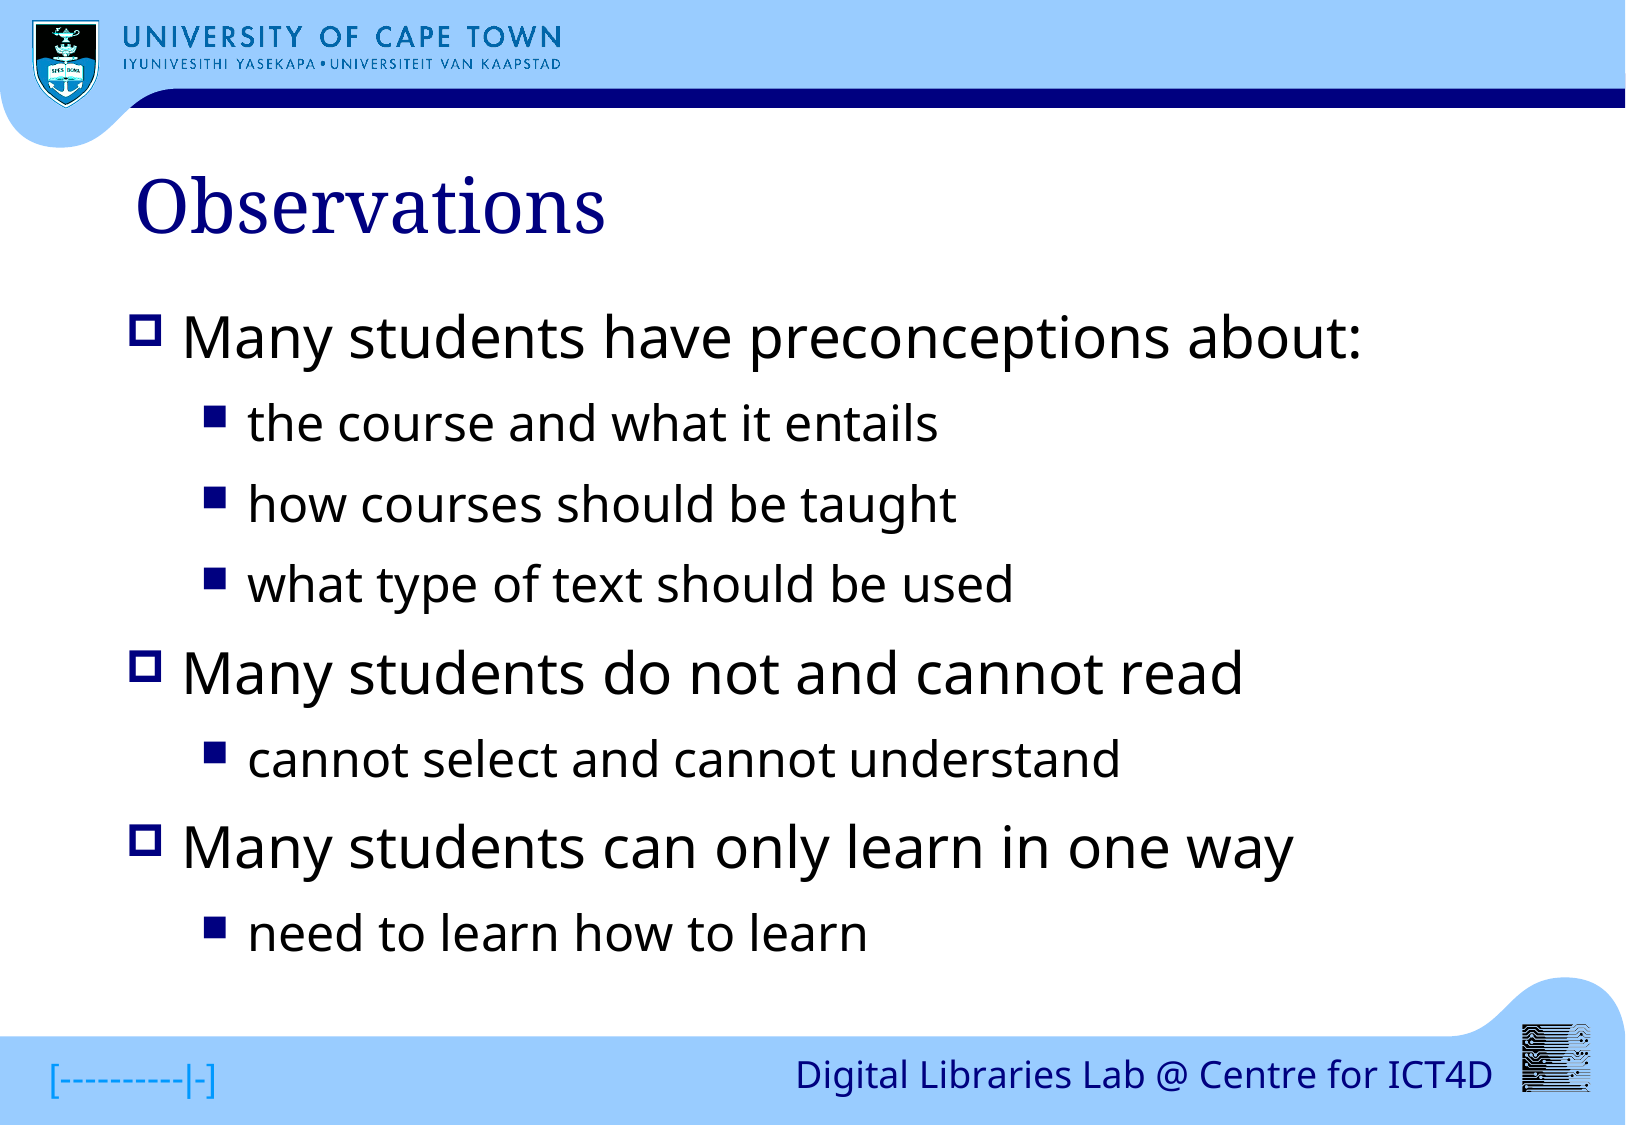

# Observations
Many students have preconceptions about:
the course and what it entails
how courses should be taught
what type of text should be used
Many students do not and cannot read
cannot select and cannot understand
Many students can only learn in one way
need to learn how to learn
[----------|-]